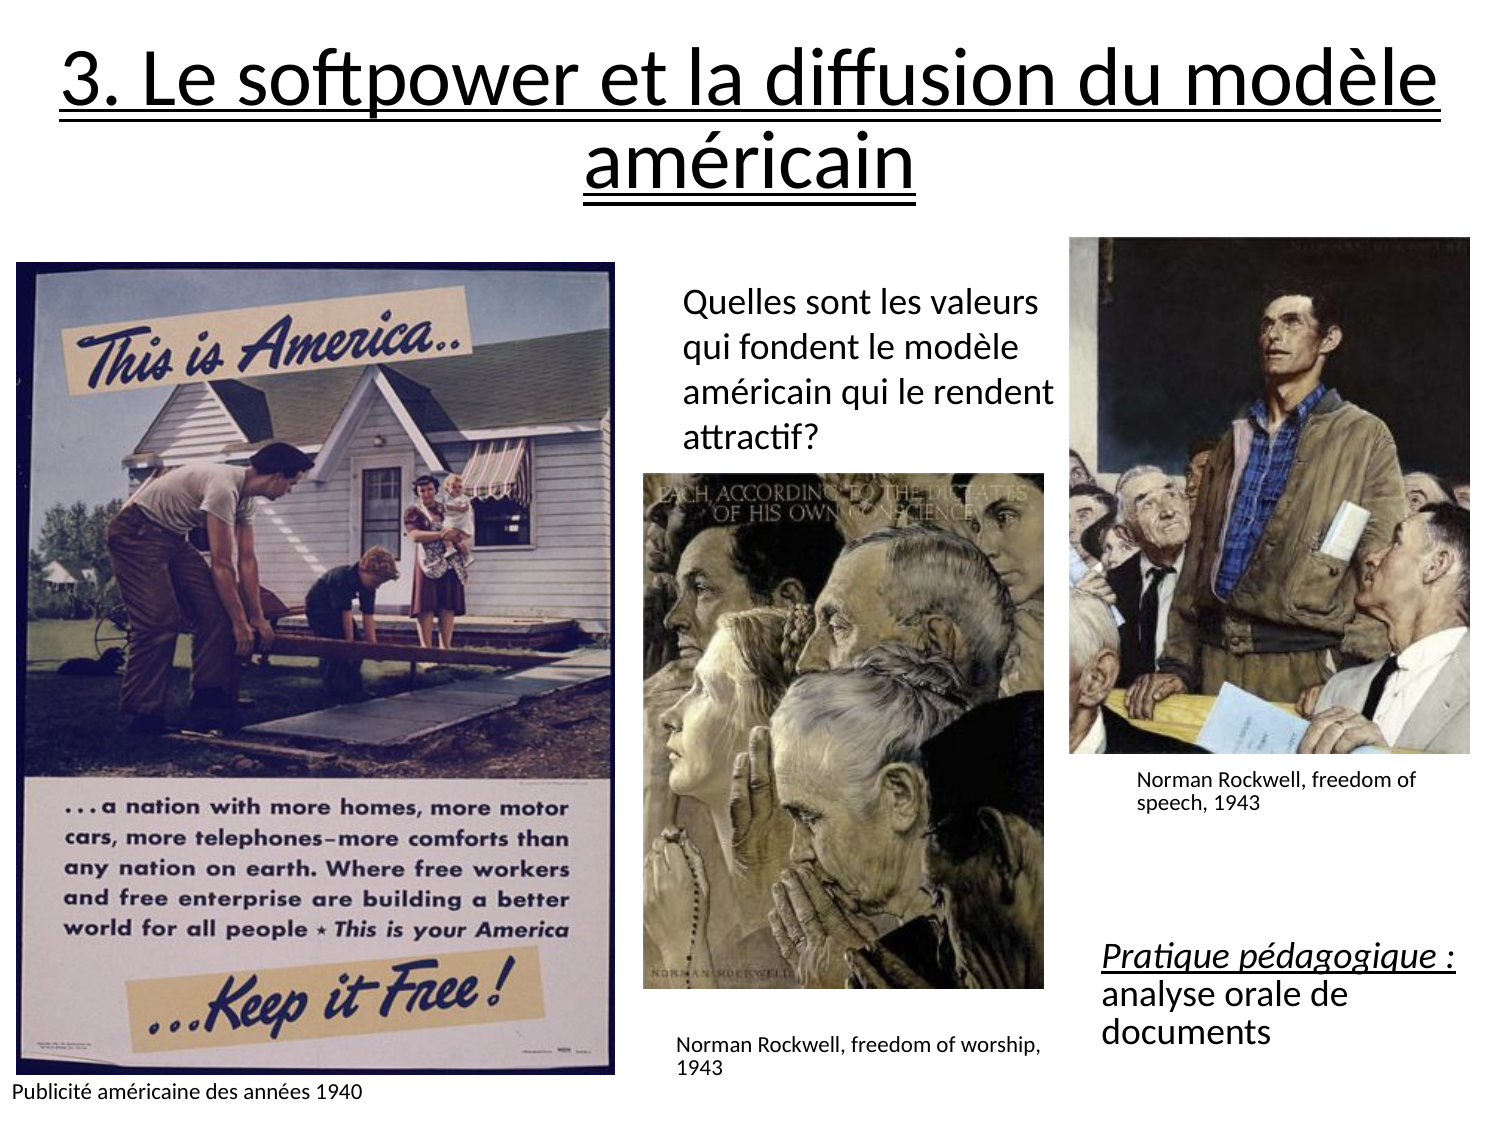

3. Le softpower et la diffusion du modèle américain
#
Quelles sont les valeurs qui fondent le modèle américain qui le rendent attractif?
Norman Rockwell, freedom of speech, 1943
Pratique pédagogique : analyse orale de documents
Norman Rockwell, freedom of worship, 1943
Publicité américaine des années 1940